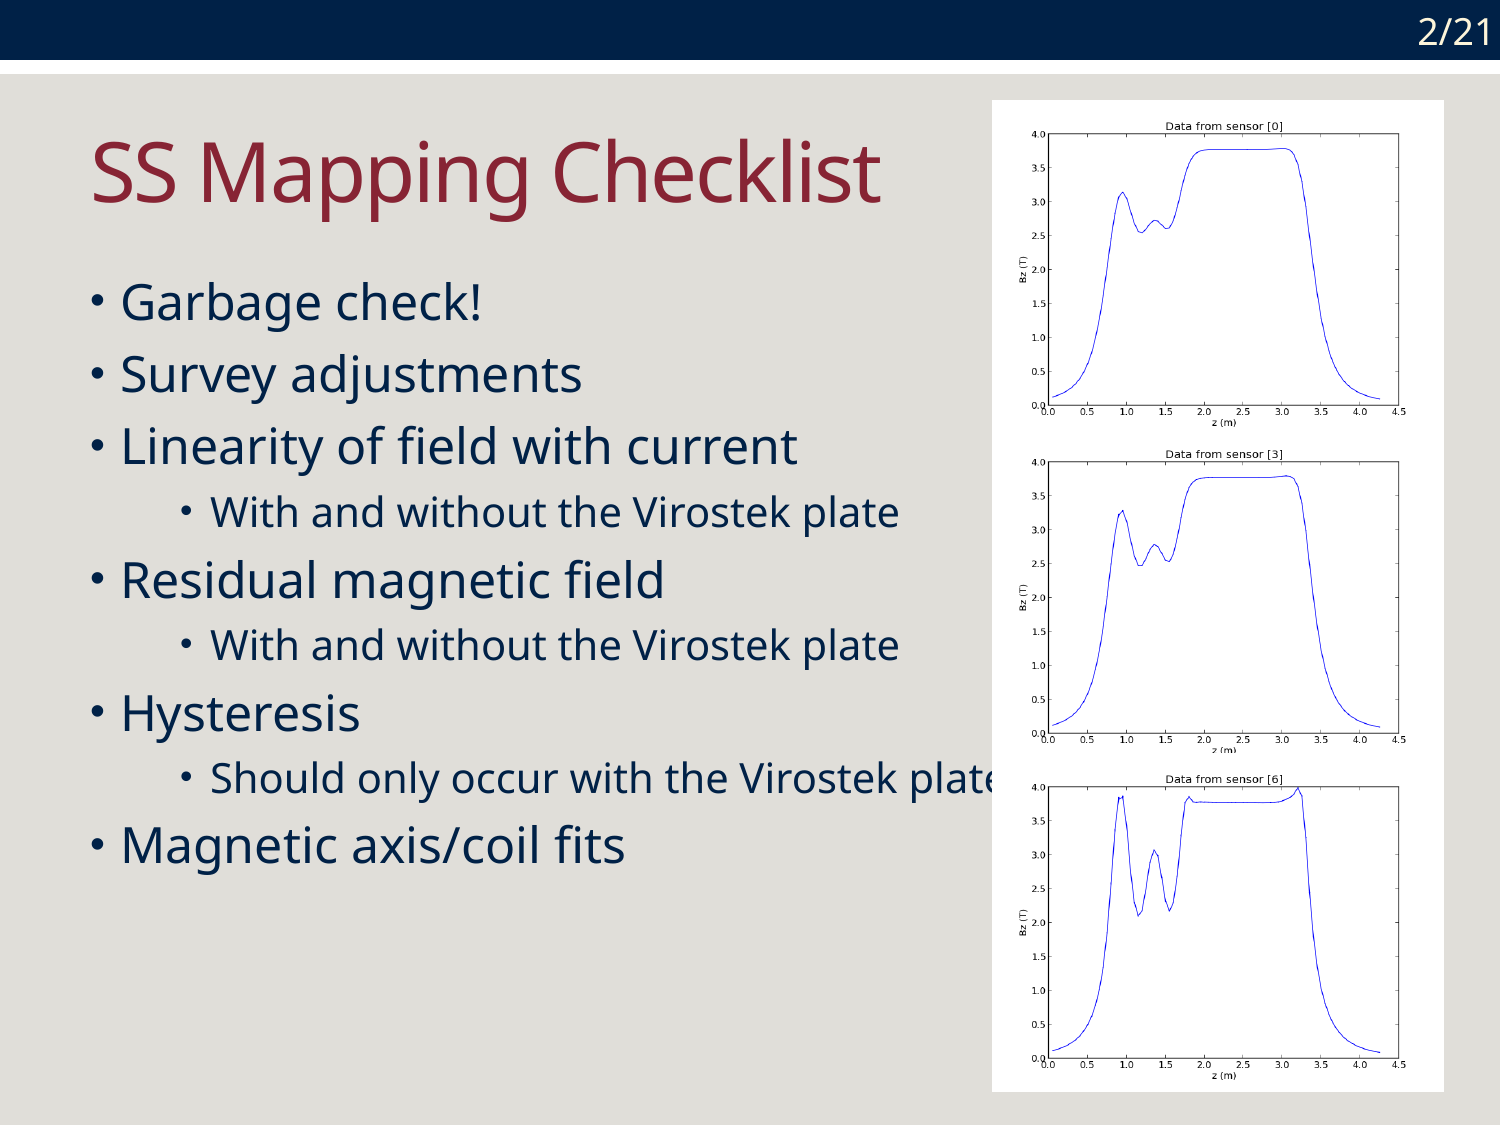

2/21
# SS Mapping Checklist
Garbage check!
Survey adjustments
Linearity of field with current
With and without the Virostek plate
Residual magnetic field
With and without the Virostek plate
Hysteresis
Should only occur with the Virostek plate
Magnetic axis/coil fits